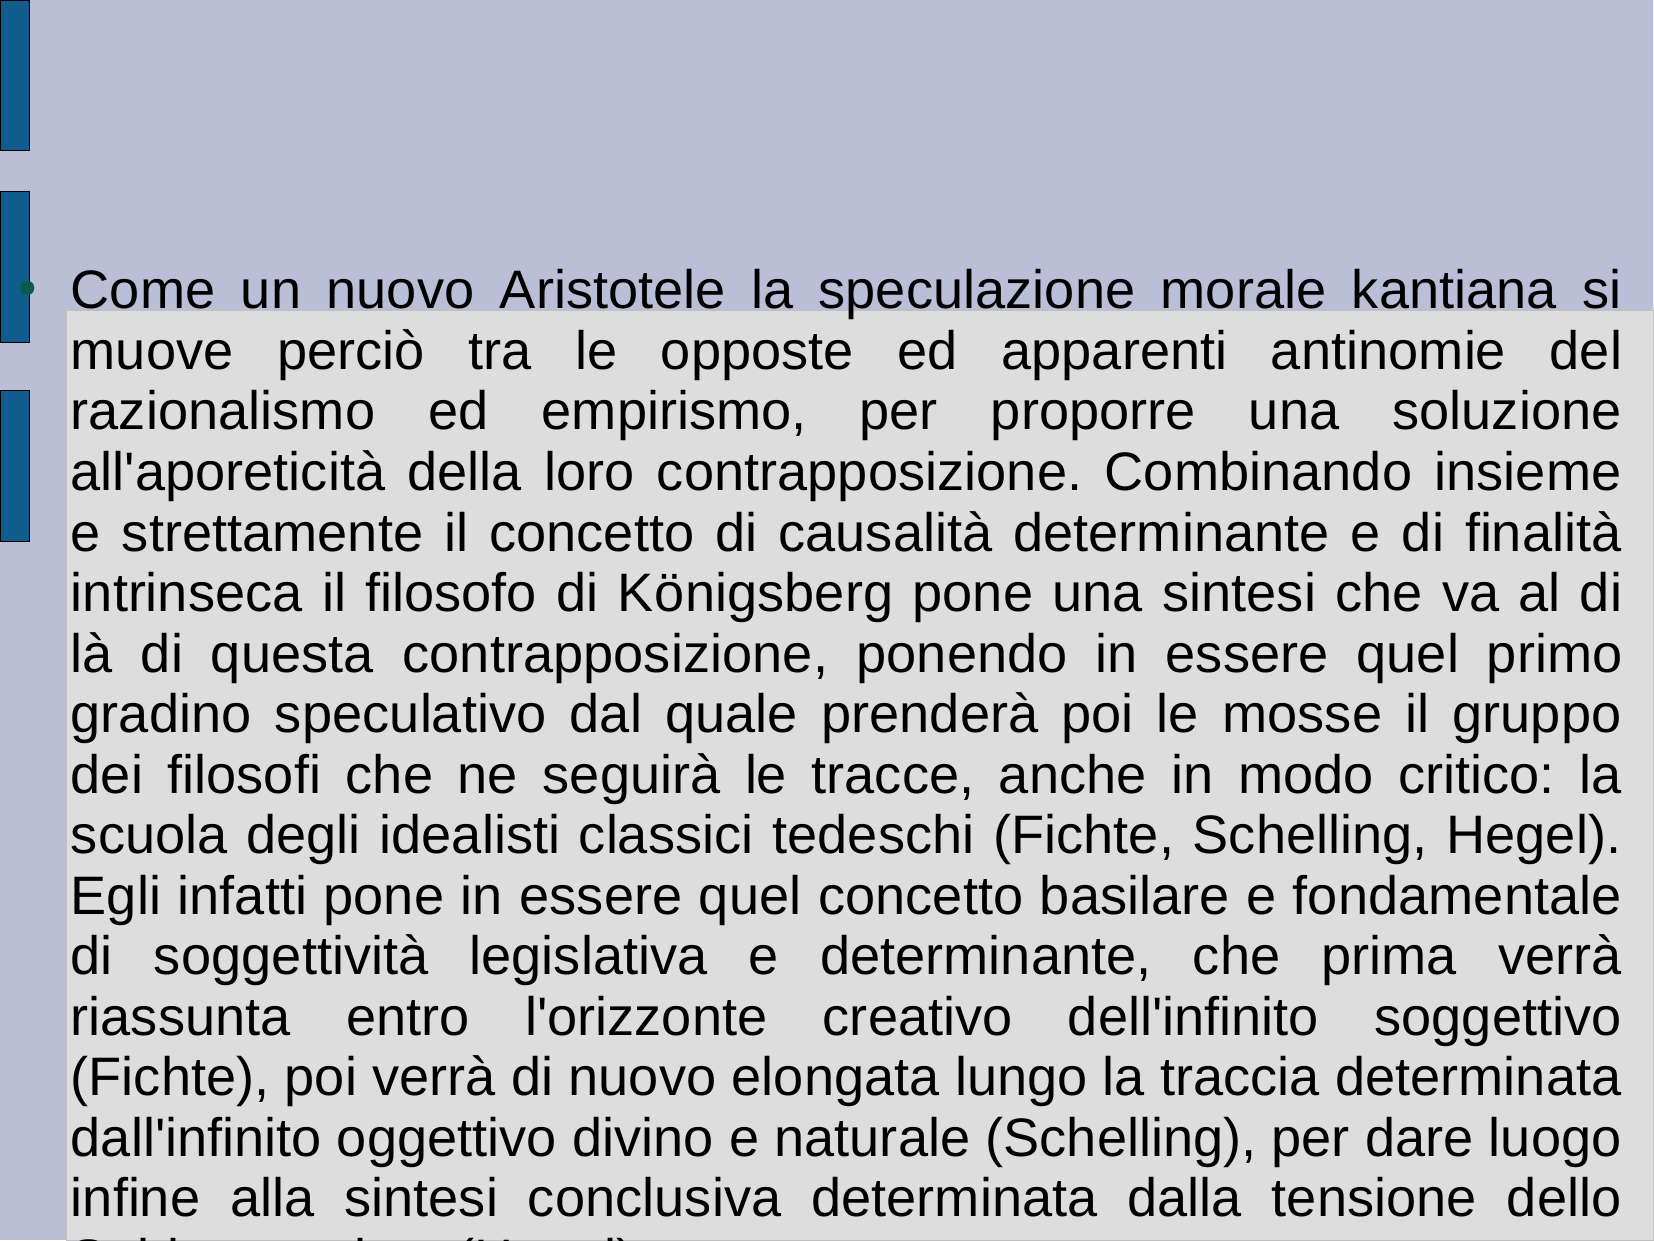

#
Come un nuovo Aristotele la speculazione morale kantiana si muove perciò tra le opposte ed apparenti antinomie del razionalismo ed empirismo, per proporre una soluzione all'aporeticità della loro contrapposizione. Combinando insieme e strettamente il concetto di causalità determinante e di finalità intrinseca il filosofo di Königsberg pone una sintesi che va al di là di questa contrapposizione, ponendo in essere quel primo gradino speculativo dal quale prenderà poi le mosse il gruppo dei filosofi che ne seguirà le tracce, anche in modo critico: la scuola degli idealisti classici tedeschi (Fichte, Schelling, Hegel). Egli infatti pone in essere quel concetto basilare e fondamentale di soggettività legislativa e determinante, che prima verrà riassunta entro l'orizzonte creativo dell'infinito soggettivo (Fichte), poi verrà di nuovo elongata lungo la traccia determinata dall'infinito oggettivo divino e naturale (Schelling), per dare luogo infine alla sintesi conclusiva determinata dalla tensione dello Spirito assoluto (Hegel).